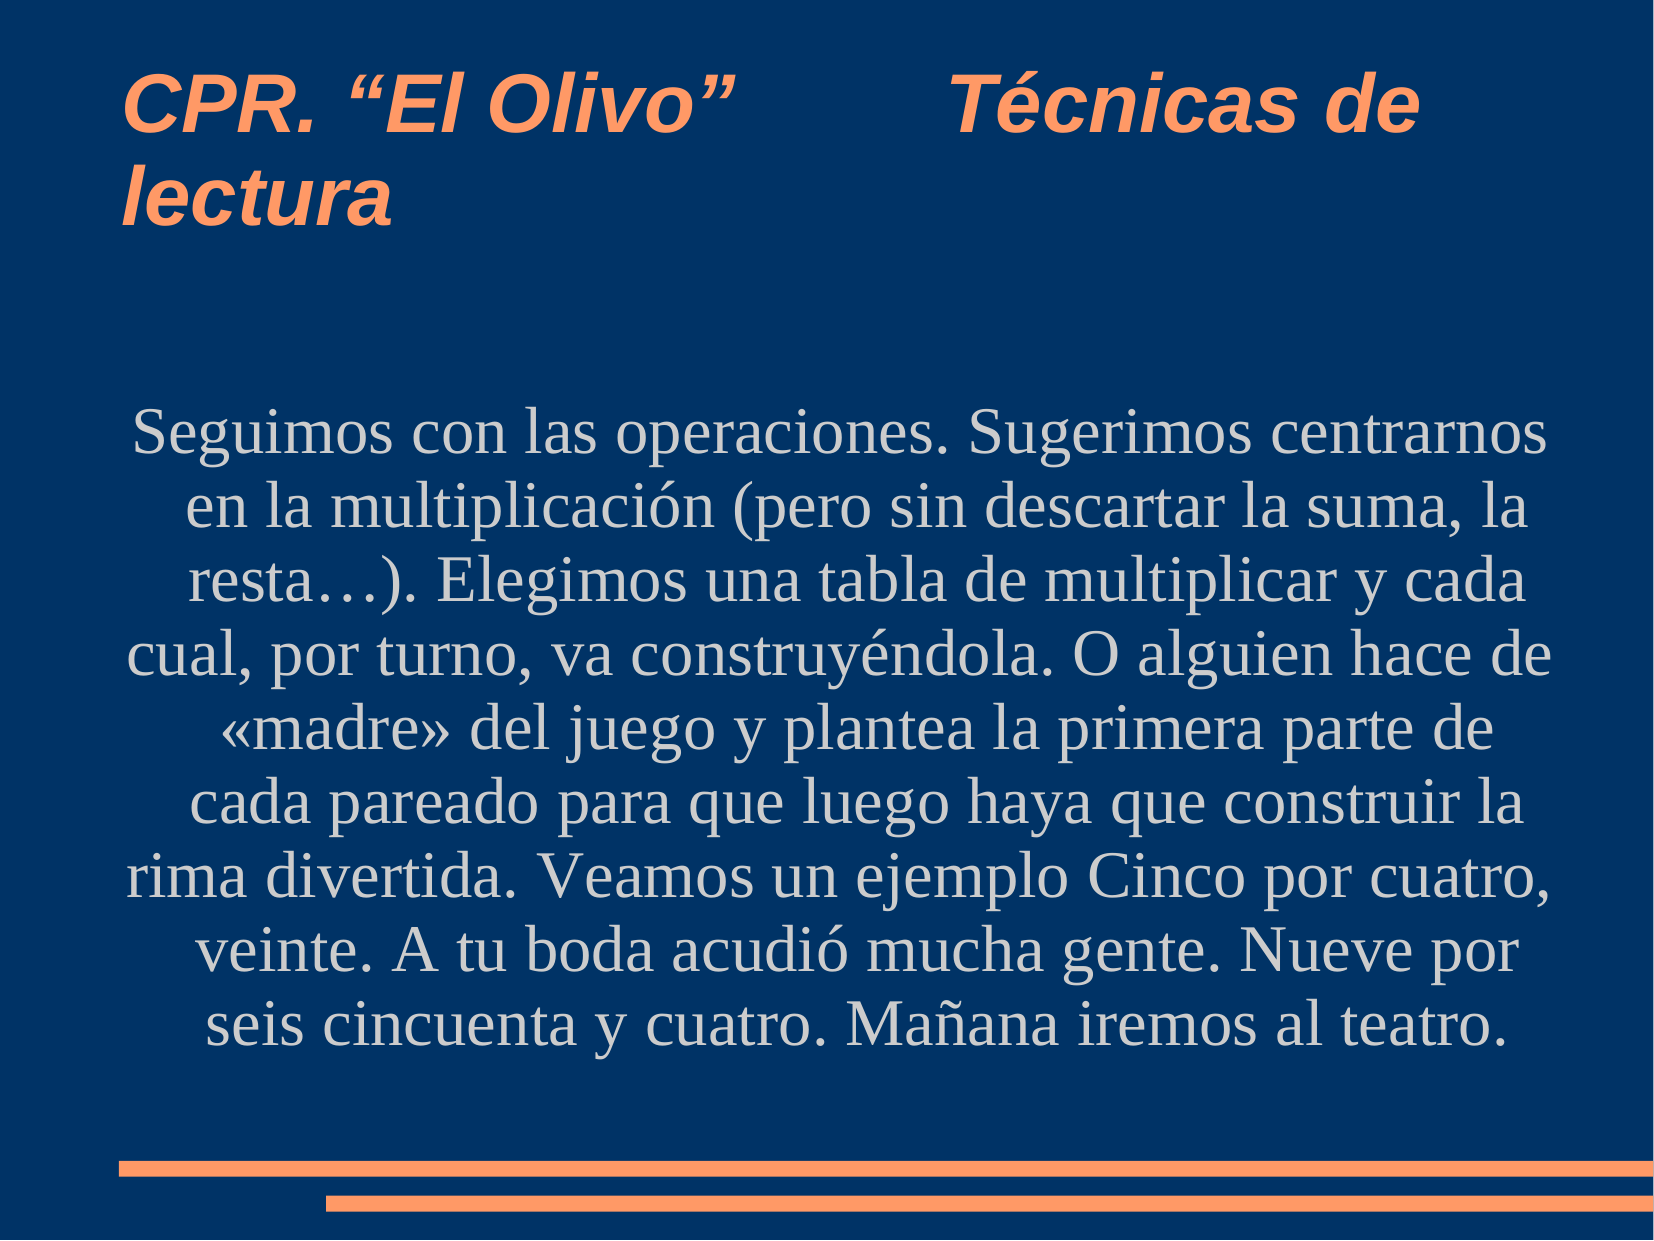

# CPR. “El Olivo” Técnicas de lectura
Seguimos con las operaciones. Sugerimos centrarnos en la multiplicación (pero sin descartar la suma, la resta…). Elegimos una tabla de multiplicar y cada
cual, por turno, va construyéndola. O alguien hace de «madre» del juego y plantea la primera parte de cada pareado para que luego haya que construir la
rima divertida. Veamos un ejemplo Cinco por cuatro, veinte. A tu boda acudió mucha gente. Nueve por seis cincuenta y cuatro. Mañana iremos al teatro.